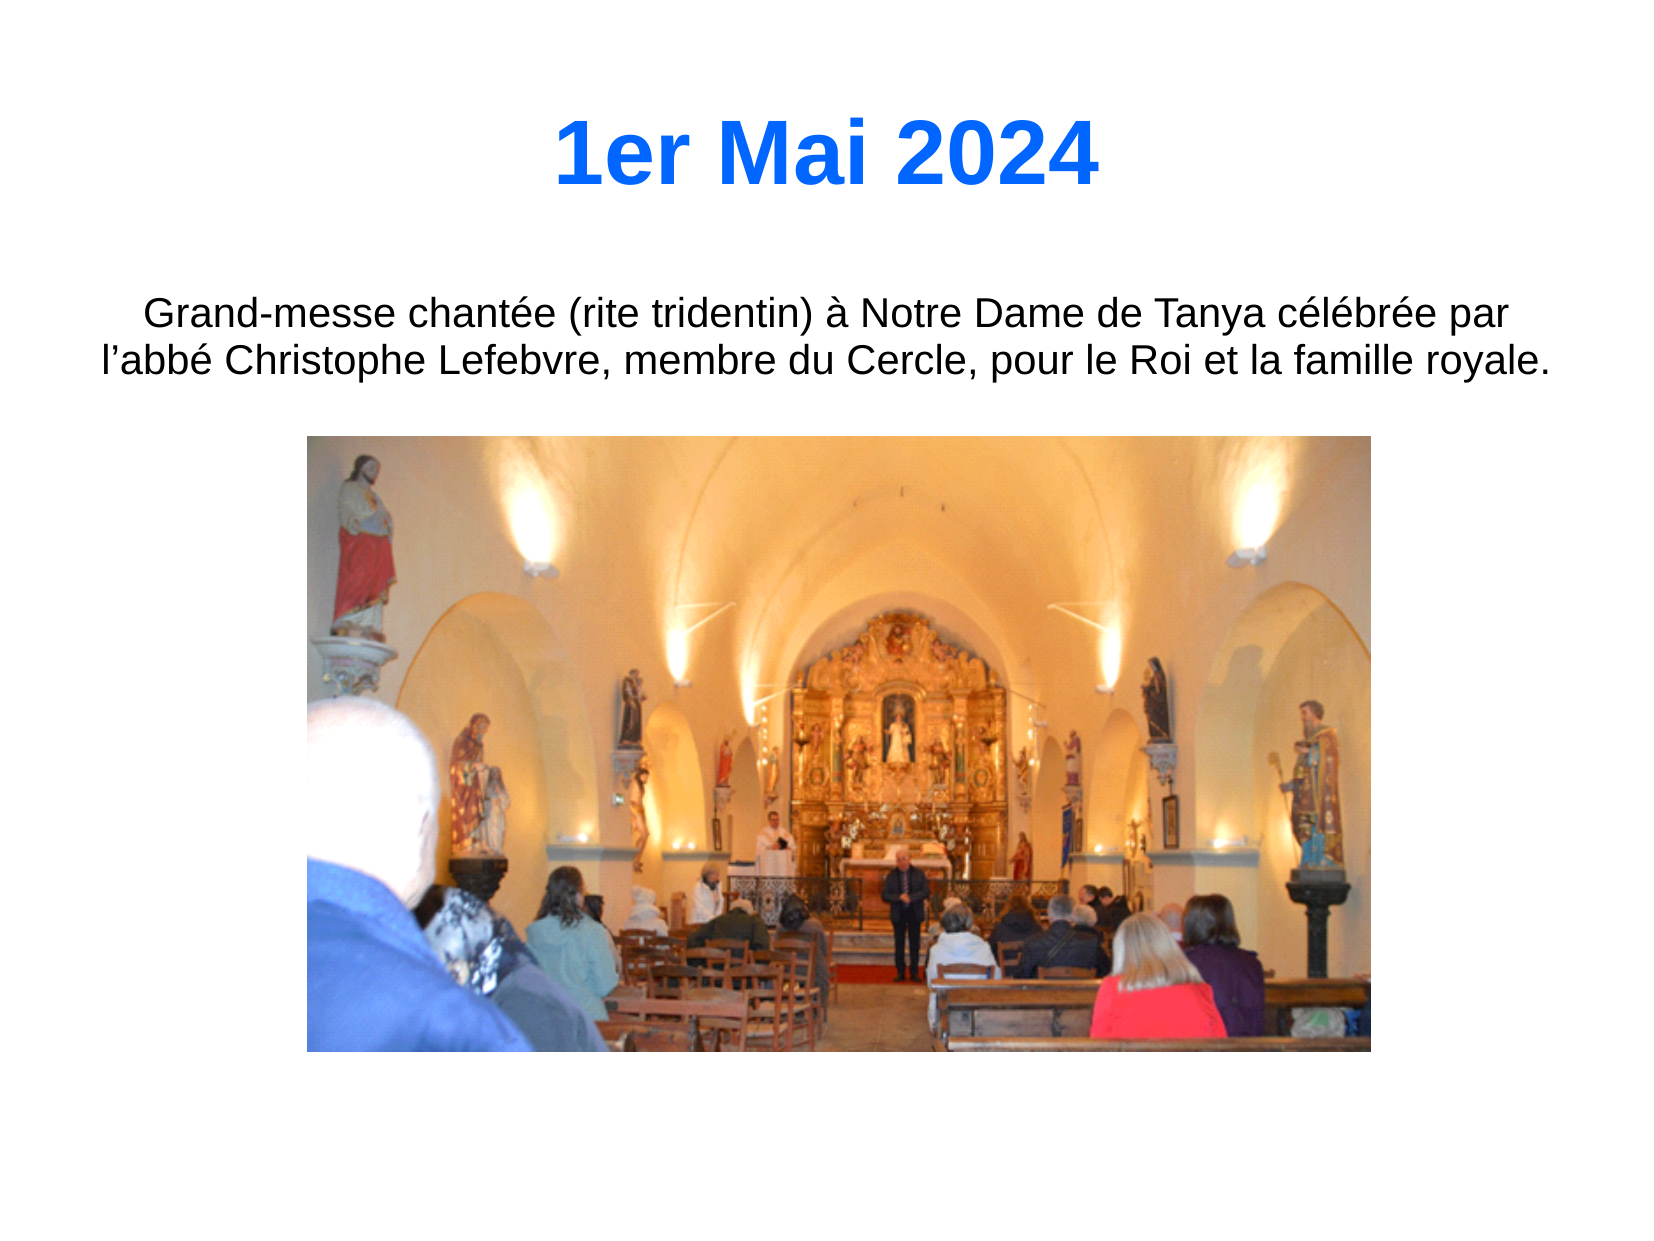

# 1er Mai 2024
Grand-messe chantée (rite tridentin) à Notre Dame de Tanya célébrée par l’abbé Christophe Lefebvre, membre du Cercle, pour le Roi et la famille royale.